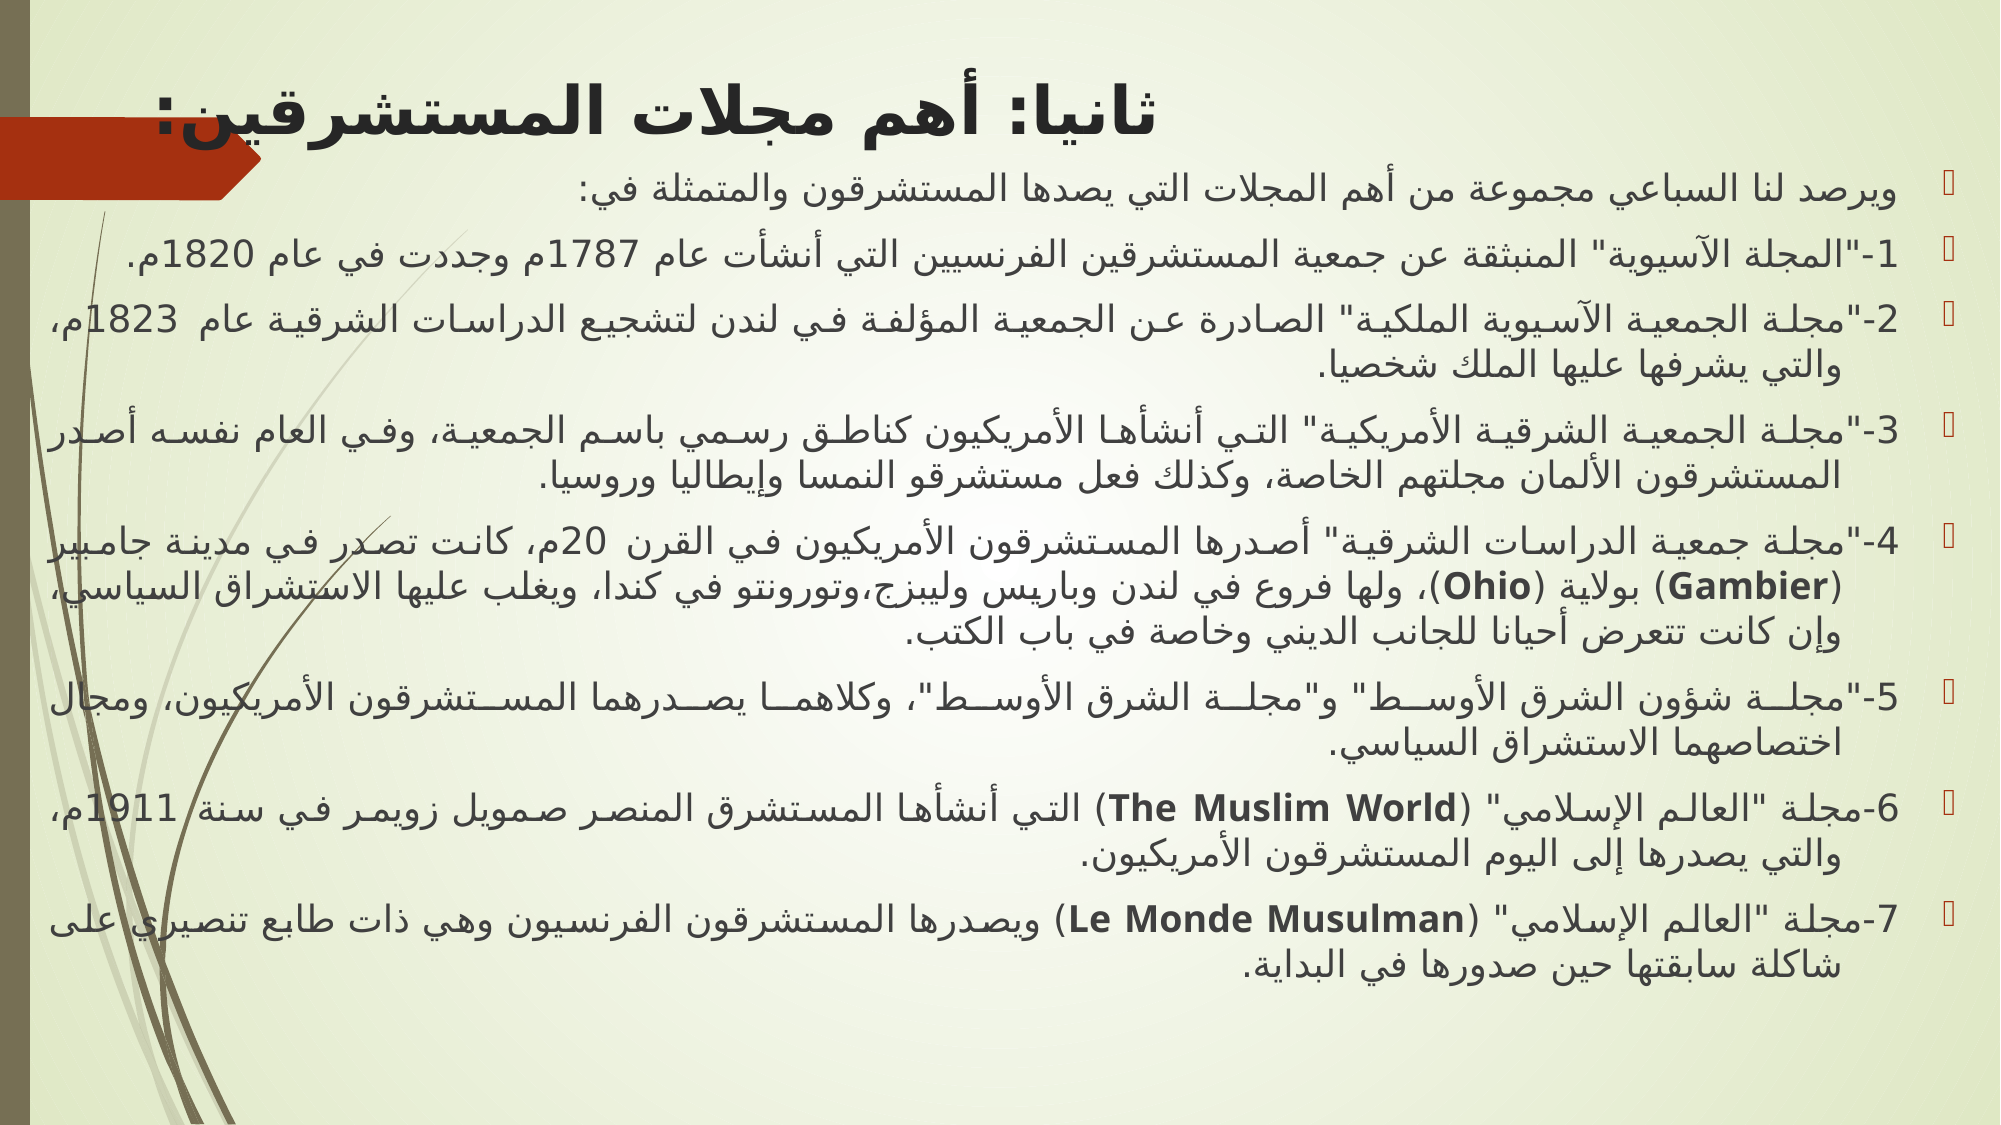

# ثانيا: أهم مجلات المستشرقين:
ويرصد لنا السباعي مجموعة من أهم المجلات التي يصدها المستشرقون والمتمثلة في:
1-"المجلة الآسيوية" المنبثقة عن جمعية المستشرقين الفرنسيين التي أنشأت عام 1787م وجددت في عام 1820م.
2-"مجلة الجمعية الآسيوية الملكية" الصادرة عن الجمعية المؤلفة في لندن لتشجيع الدراسات الشرقية عام 1823م، والتي يشرفها عليها الملك شخصيا.
3-"مجلة الجمعية الشرقية الأمريكية" التي أنشأها الأمريكيون كناطق رسمي باسم الجمعية، وفي العام نفسه أصدر المستشرقون الألمان مجلتهم الخاصة، وكذلك فعل مستشرقو النمسا وإيطاليا وروسيا.
4-"مجلة جمعية الدراسات الشرقية" أصدرها المستشرقون الأمريكيون في القرن 20م، كانت تصدر في مدينة جامبير (Gambier) بولاية (Ohio)، ولها فروع في لندن وباريس وليبزج،وتورونتو في كندا، ويغلب عليها الاستشراق السياسي، وإن كانت تتعرض أحيانا للجانب الديني وخاصة في باب الكتب.
5-"مجلة شؤون الشرق الأوسط" و"مجلة الشرق الأوسط"، وكلاهما يصدرهما المستشرقون الأمريكيون، ومجال اختصاصهما الاستشراق السياسي.
6-مجلة "العالم الإسلامي" (The Muslim World) التي أنشأها المستشرق المنصر صمويل زويمر في سنة 1911م، والتي يصدرها إلى اليوم المستشرقون الأمريكيون.
7-مجلة "العالم الإسلامي" (Le Monde Musulman) ويصدرها المستشرقون الفرنسيون وهي ذات طابع تنصيري على شاكلة سابقتها حين صدورها في البداية.